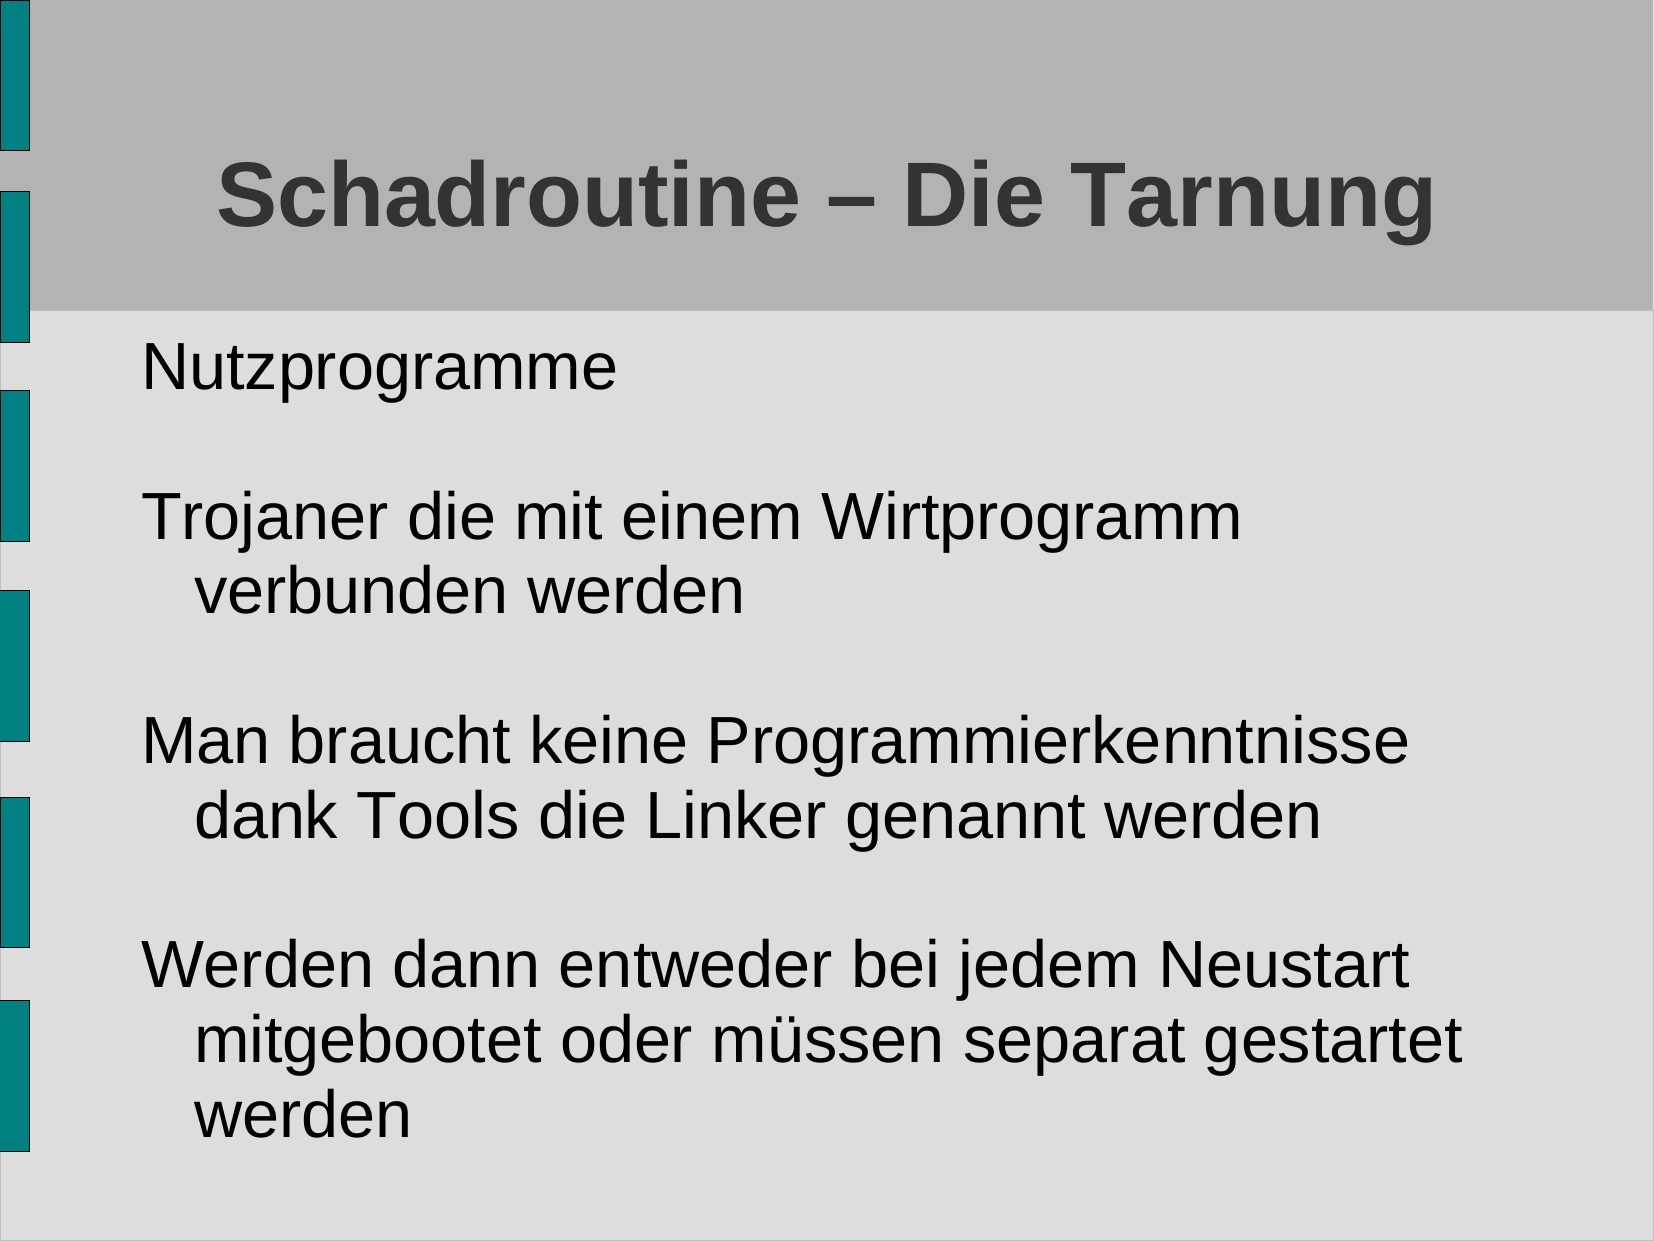

# Schadroutine – Die Tarnung
Nutzprogramme
Trojaner die mit einem Wirtprogramm verbunden werden
Man braucht keine Programmierkenntnisse dank Tools die Linker genannt werden
Werden dann entweder bei jedem Neustart mitgebootet oder müssen separat gestartet werden